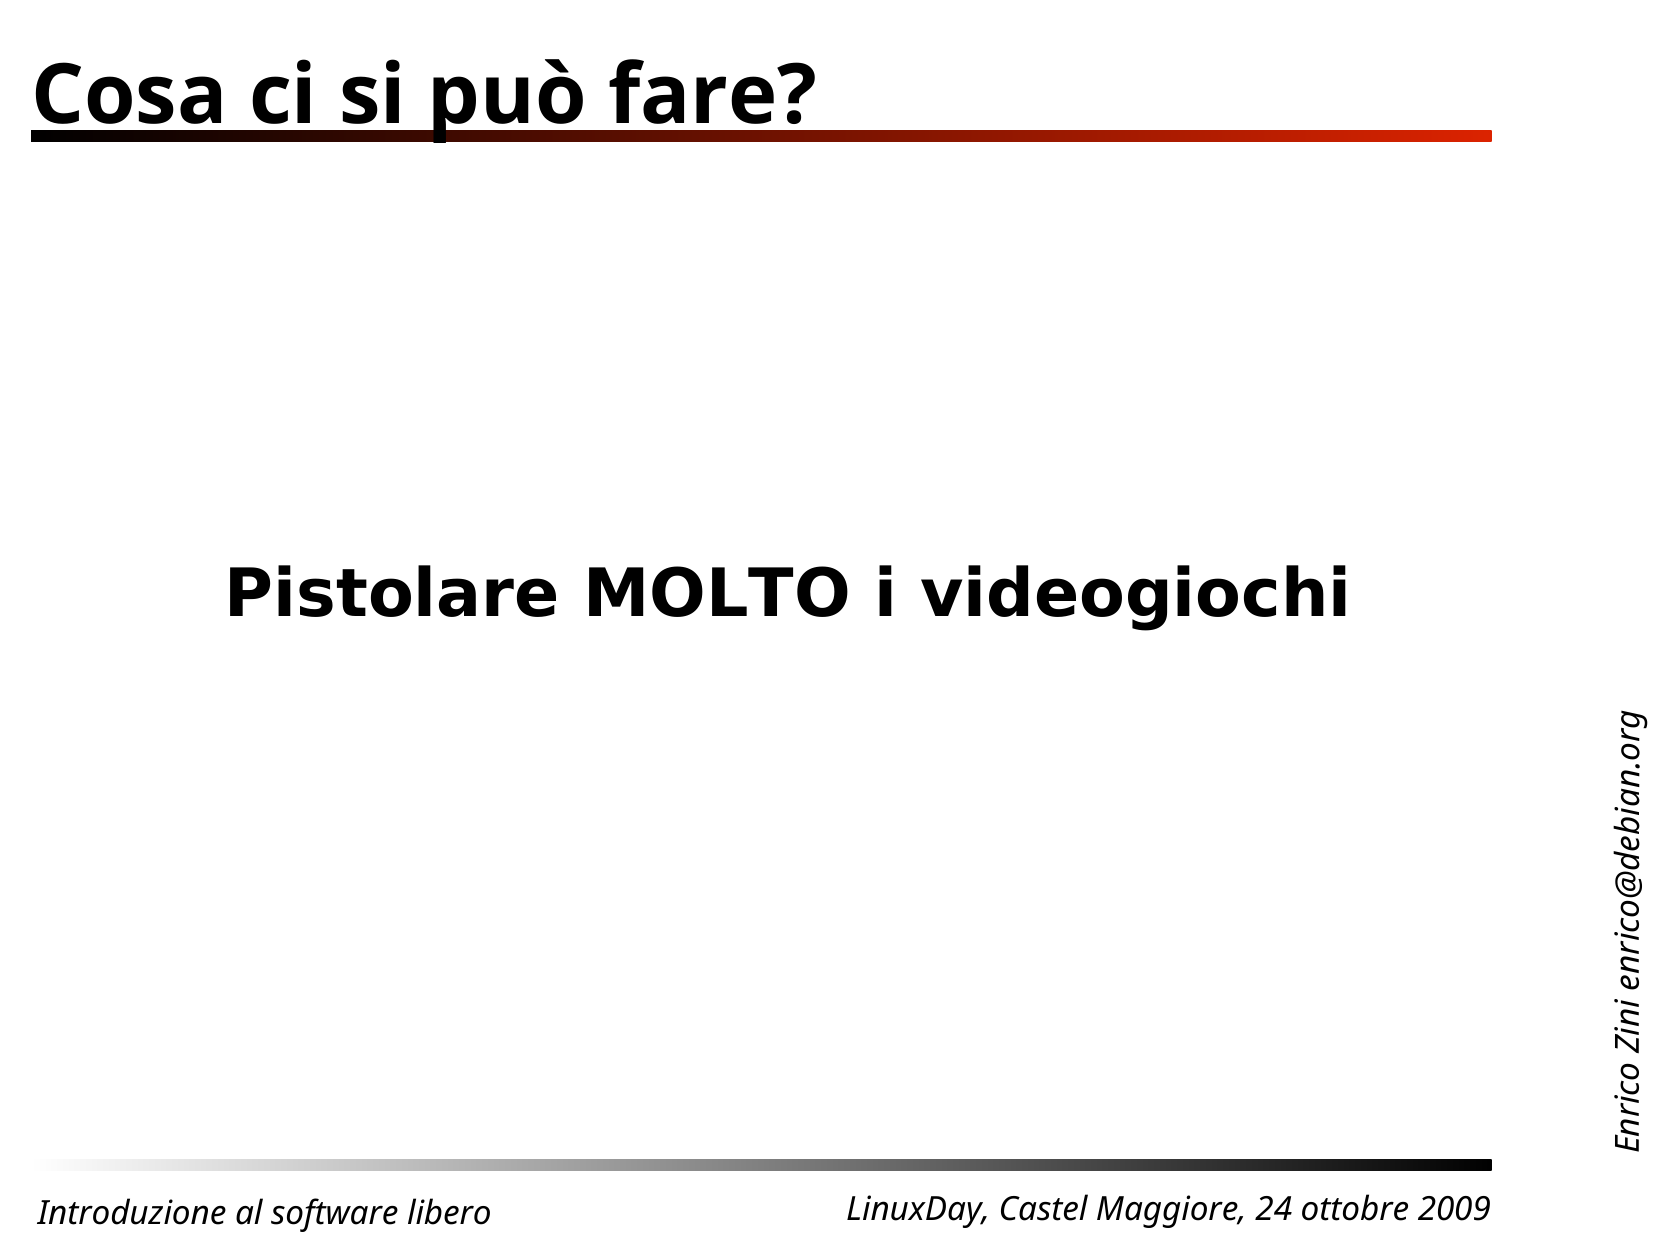

Cosa ci si può fare?
Pistolare MOLTO i videogiochi